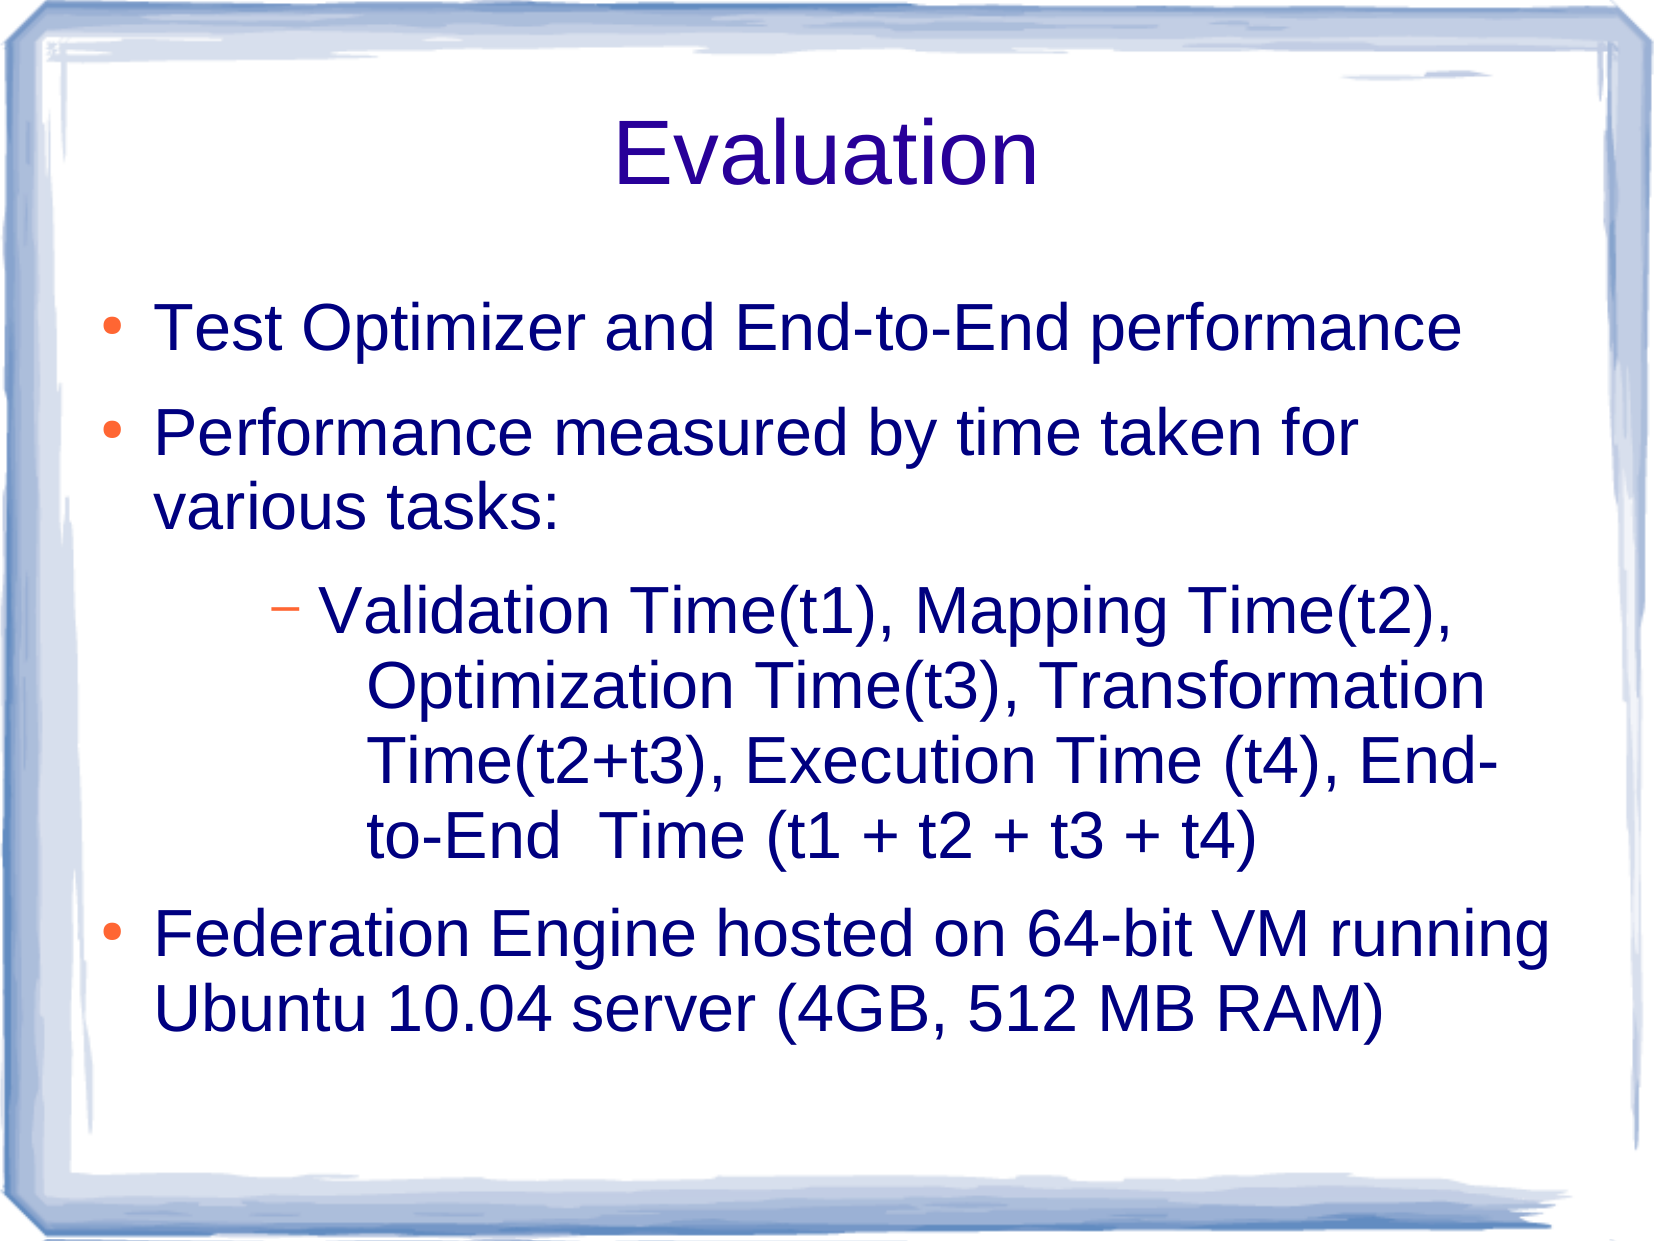

# Evaluation
Test Optimizer and End-to-End performance
Performance measured by time taken for various tasks:
Validation Time(t1), Mapping Time(t2), Optimization Time(t3), Transformation Time(t2+t3), Execution Time (t4), End-to-End Time (t1 + t2 + t3 + t4)
Federation Engine hosted on 64-bit VM running Ubuntu 10.04 server (4GB, 512 MB RAM)